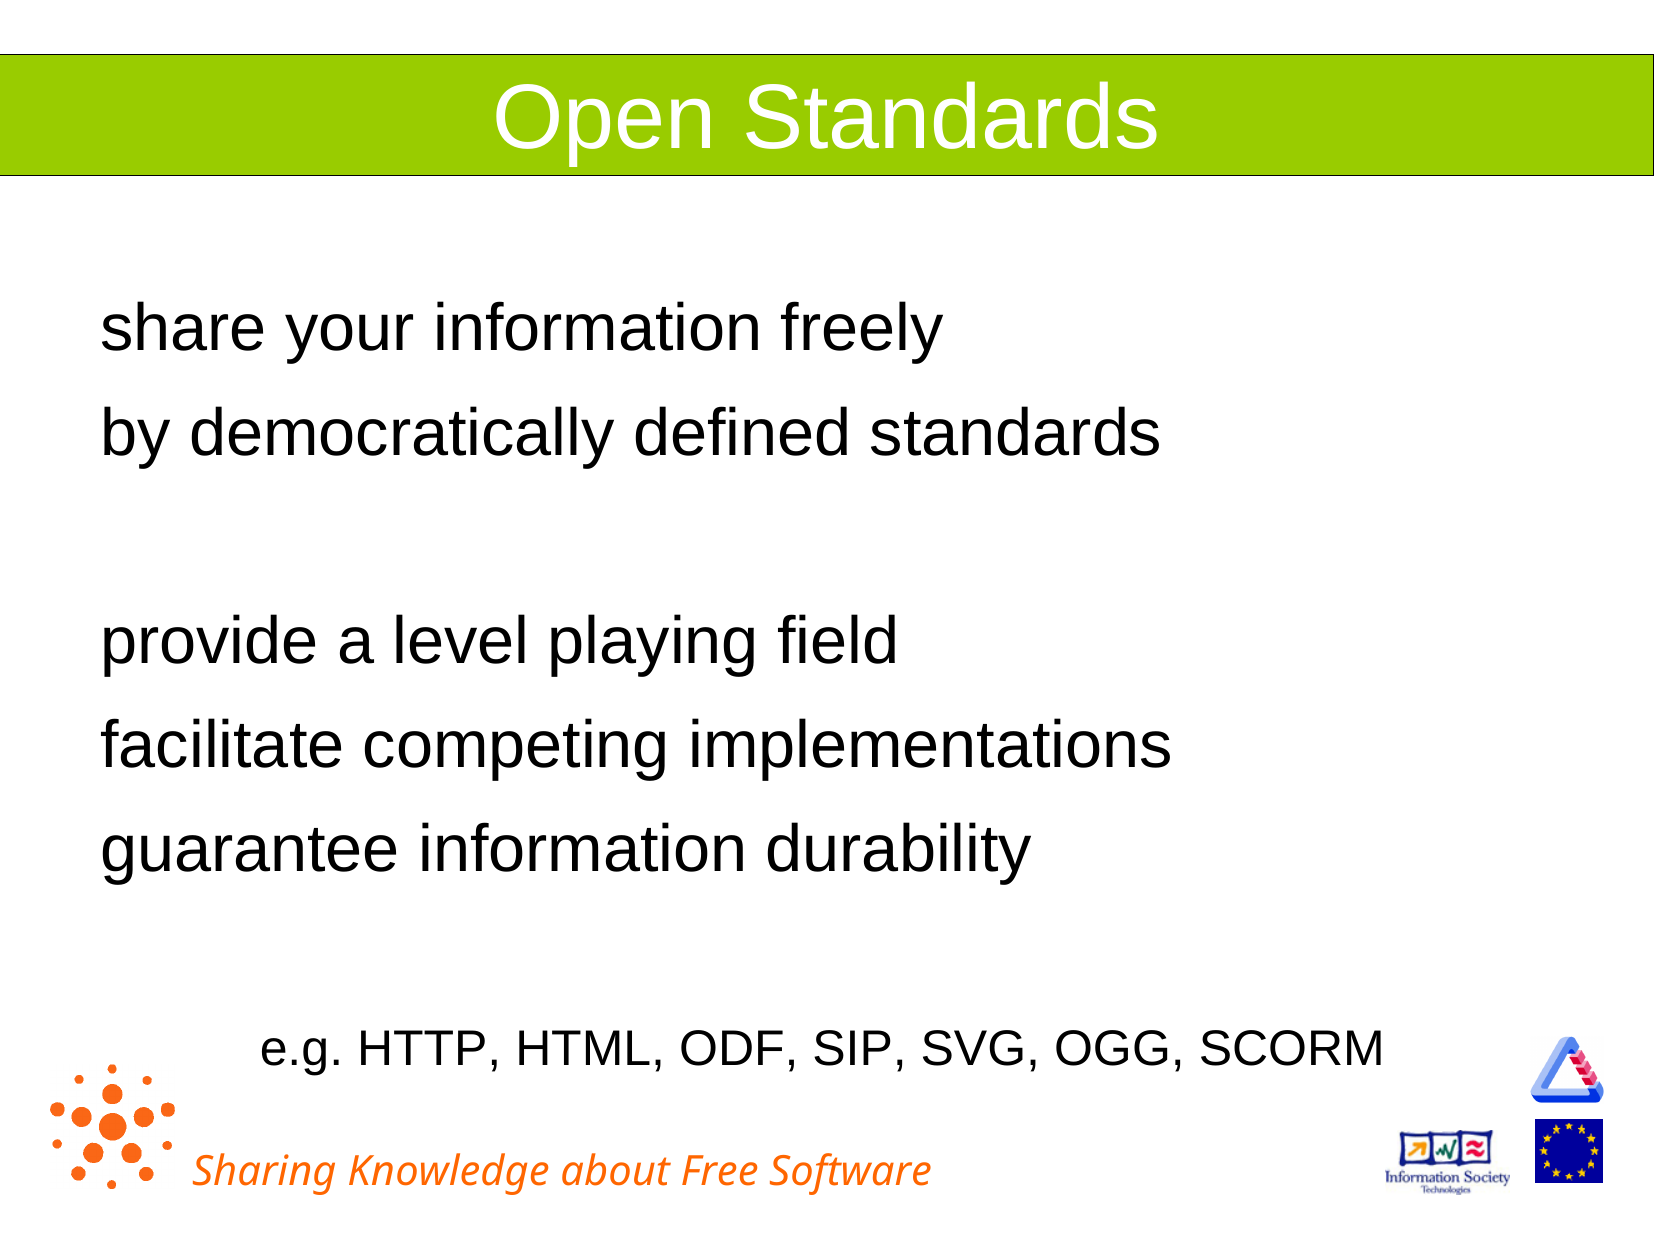

# Open Standards
share your information freely
by democratically defined standards
provide a level playing field
facilitate competing implementations
guarantee information durability
e.g. HTTP, HTML, ODF, SIP, SVG, OGG, SCORM